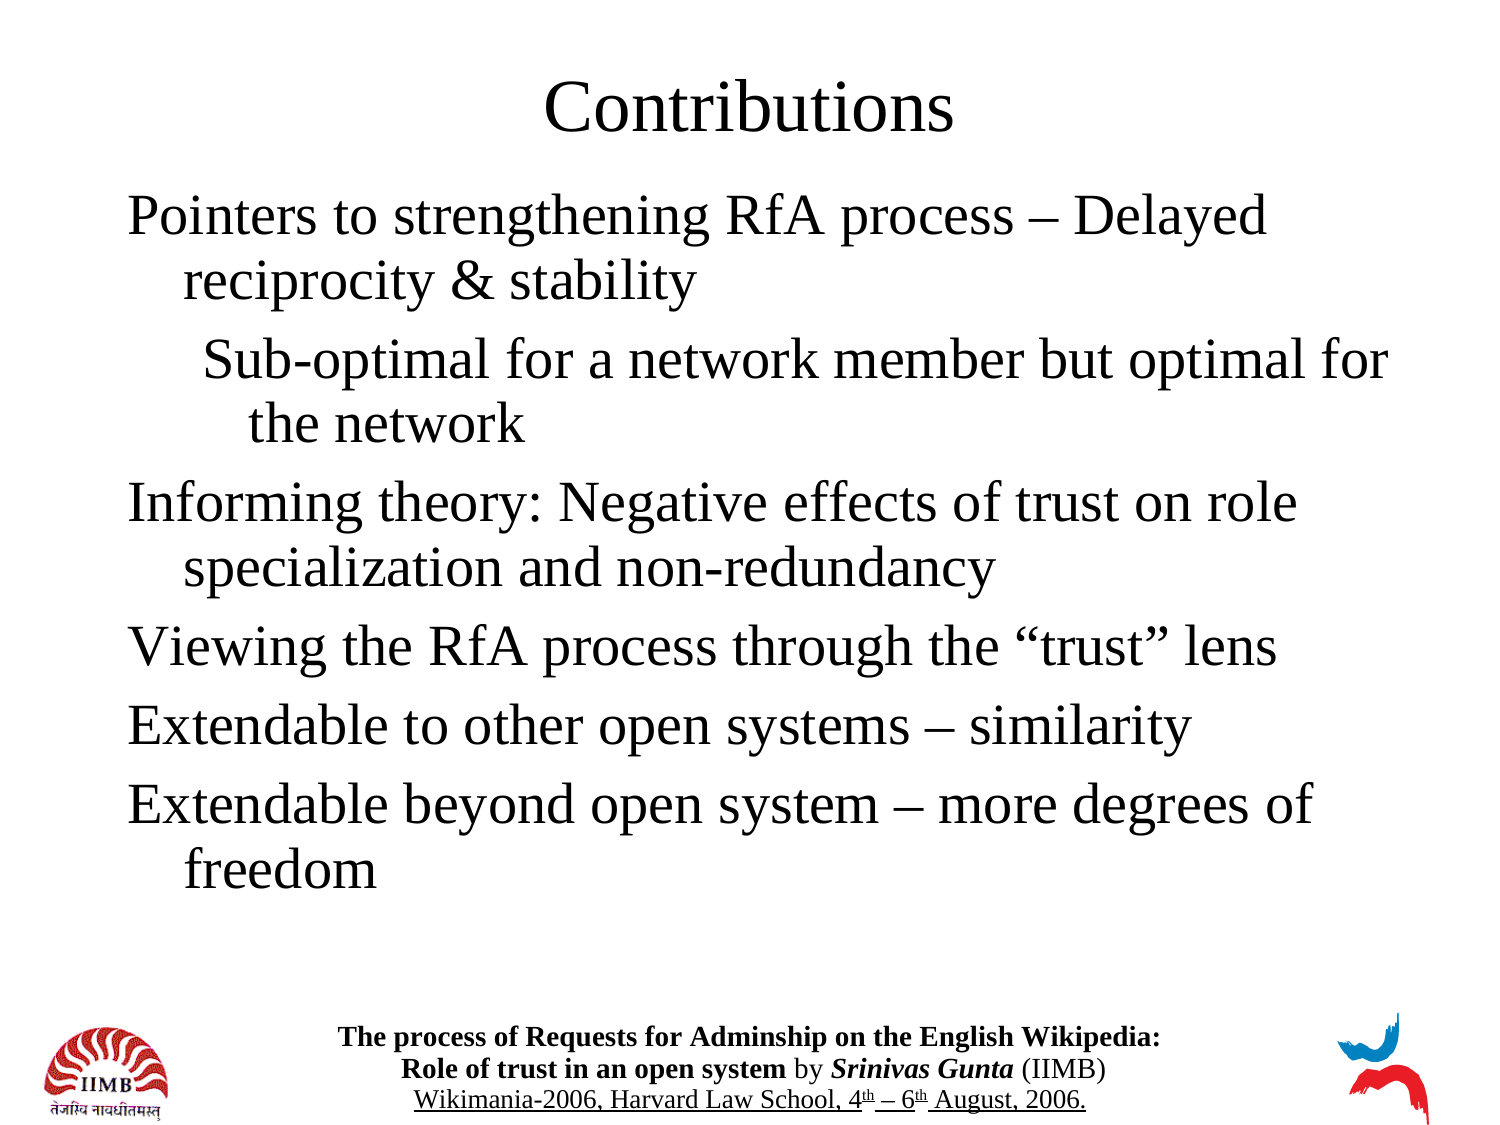

# Contributions
Pointers to strengthening RfA process – Delayed reciprocity & stability
Sub-optimal for a network member but optimal for the network
Informing theory: Negative effects of trust on role specialization and non-redundancy
Viewing the RfA process through the “trust” lens
Extendable to other open systems – similarity
Extendable beyond open system – more degrees of freedom